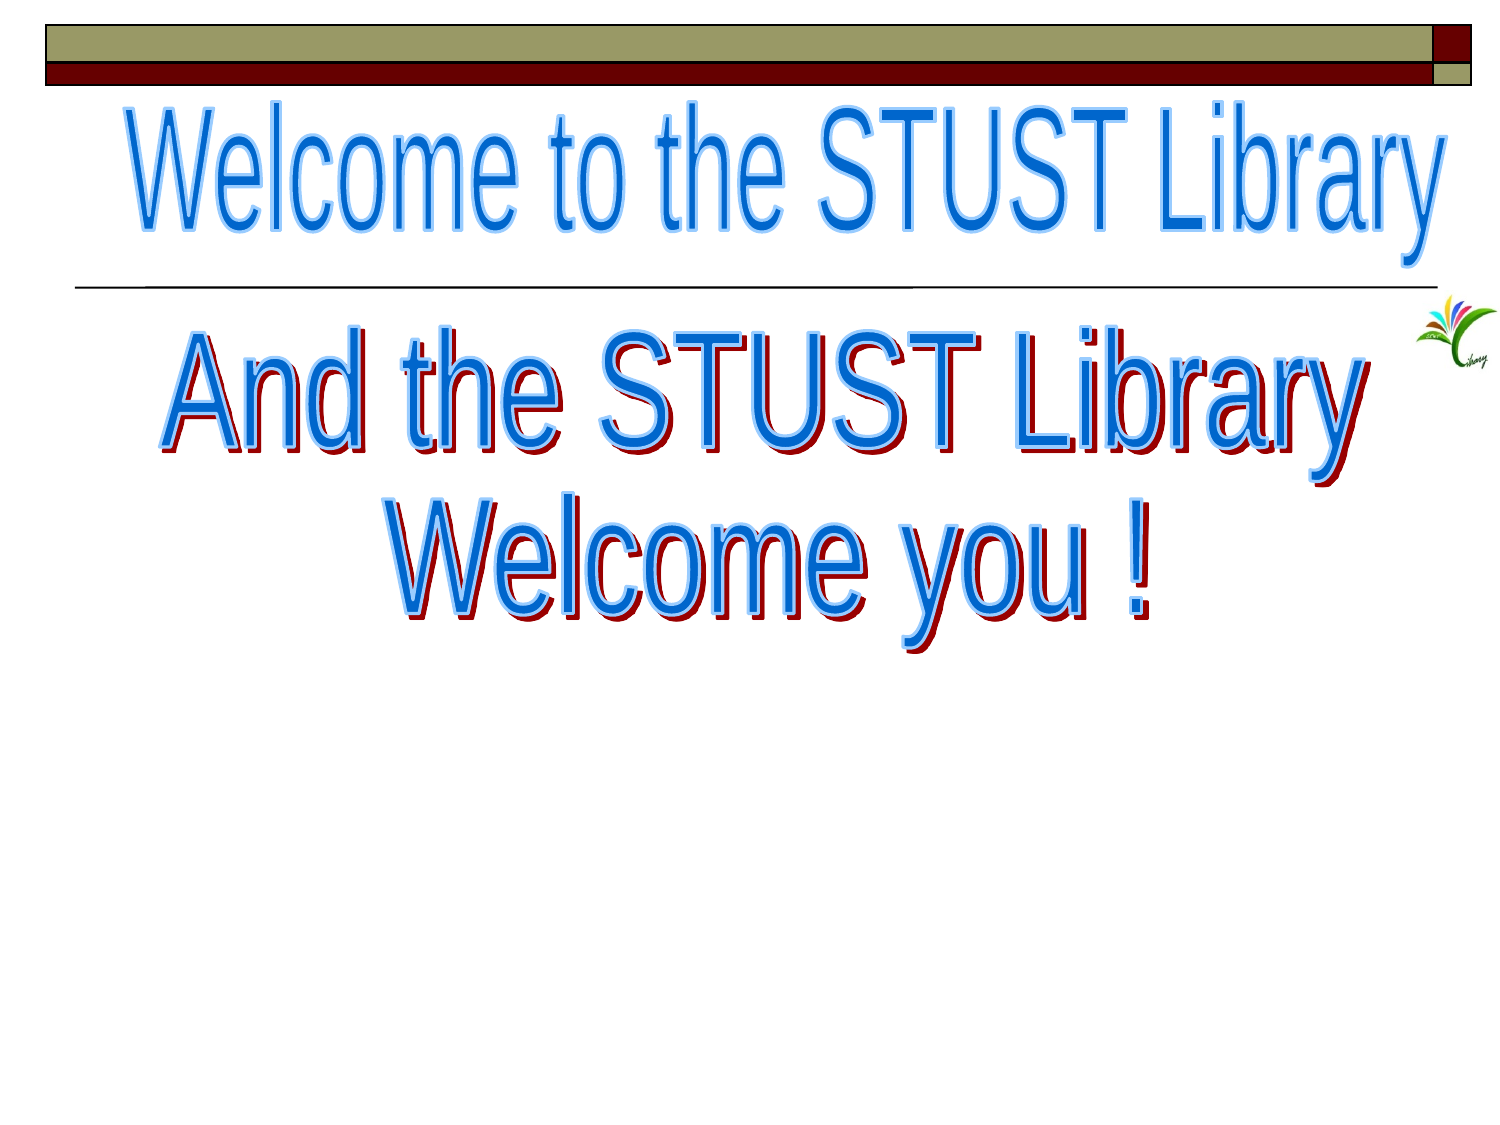

Welcome to the STUST Library
And the STUST Library
Welcome you !